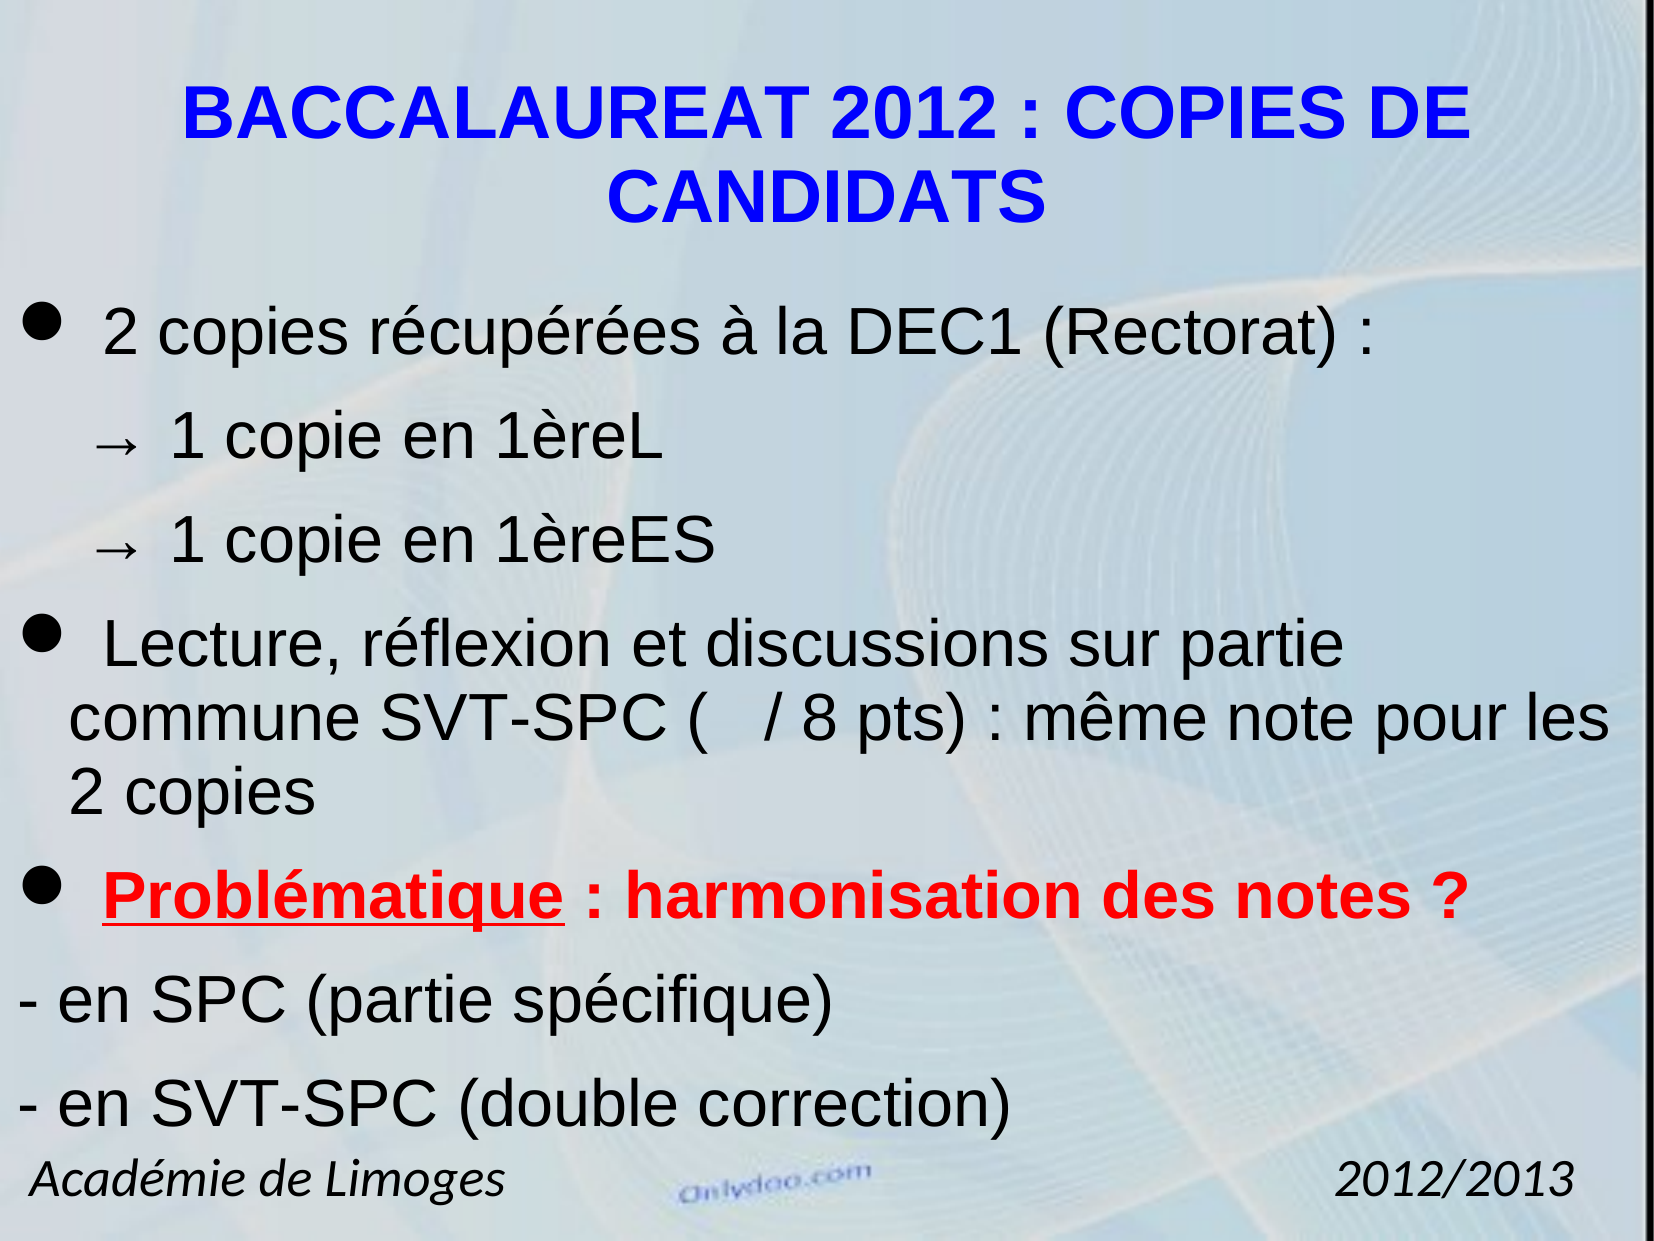

BACCALAUREAT 2012 : COPIES DE CANDIDATS
 2 copies récupérées à la DEC1 (Rectorat) :
→ 1 copie en 1èreL
→ 1 copie en 1èreES
 Lecture, réflexion et discussions sur partie commune SVT-SPC ( / 8 pts) : même note pour les 2 copies
 Problématique : harmonisation des notes ?
- en SPC (partie spécifique)
- en SVT-SPC (double correction)
Académie de Limoges							2012/2013